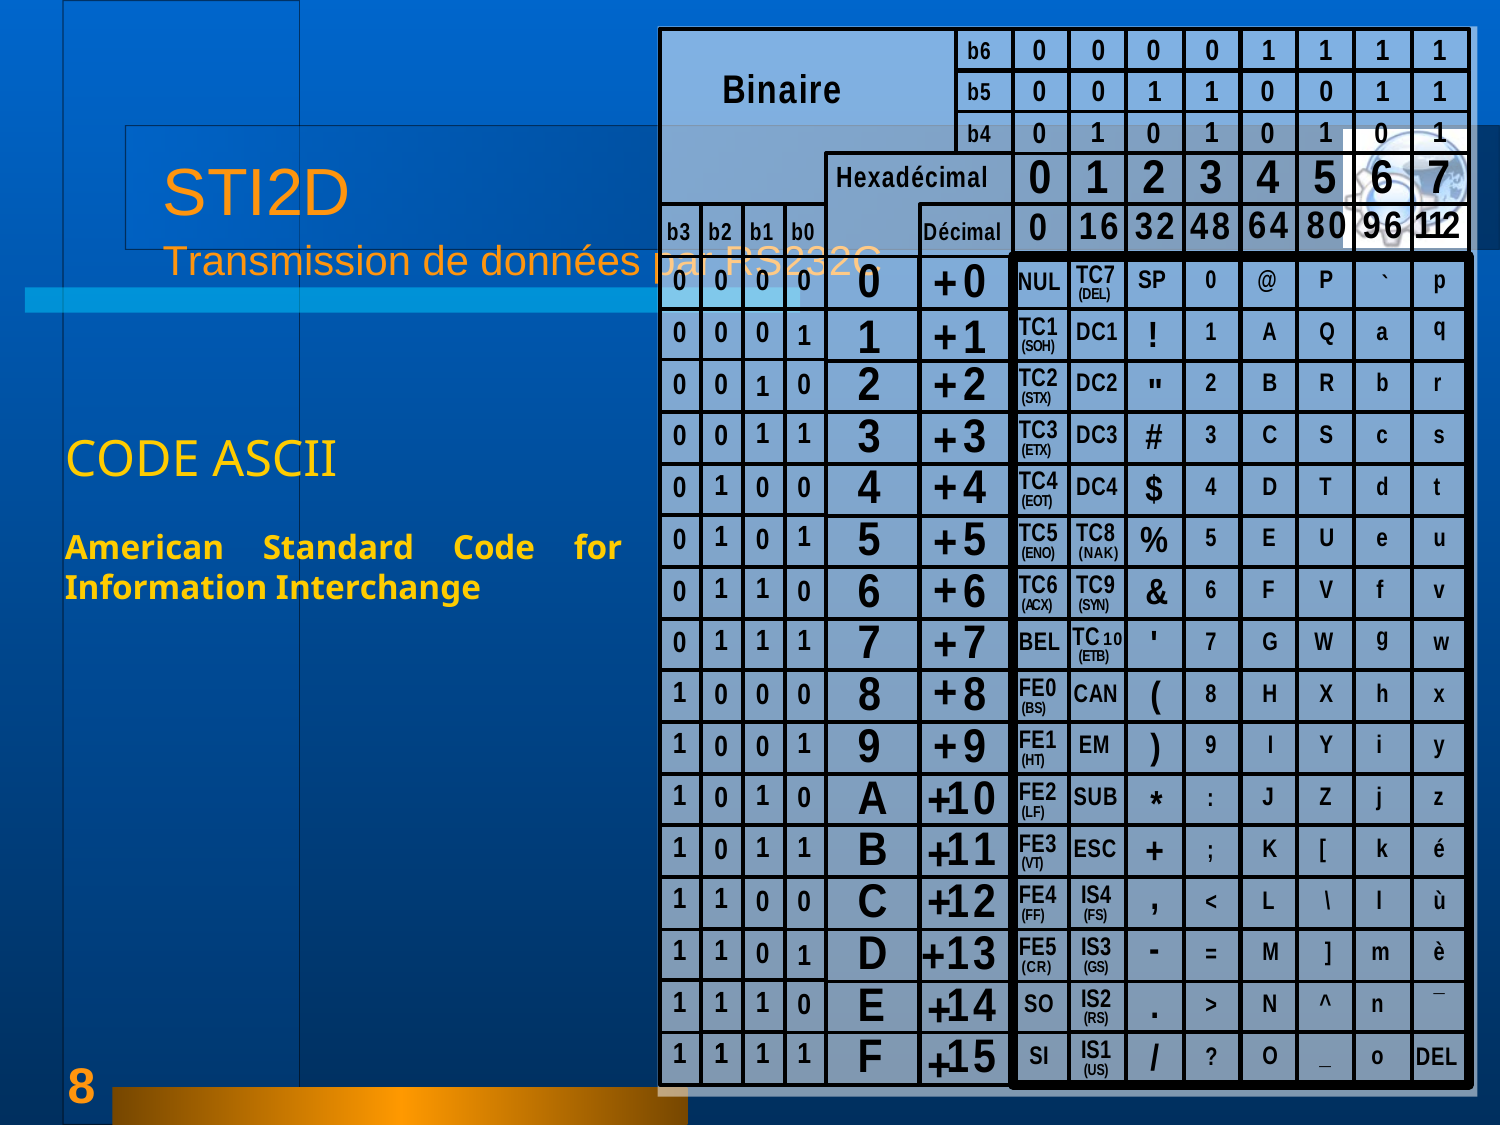

CODE ASCII
American Standard Code for Information Interchange